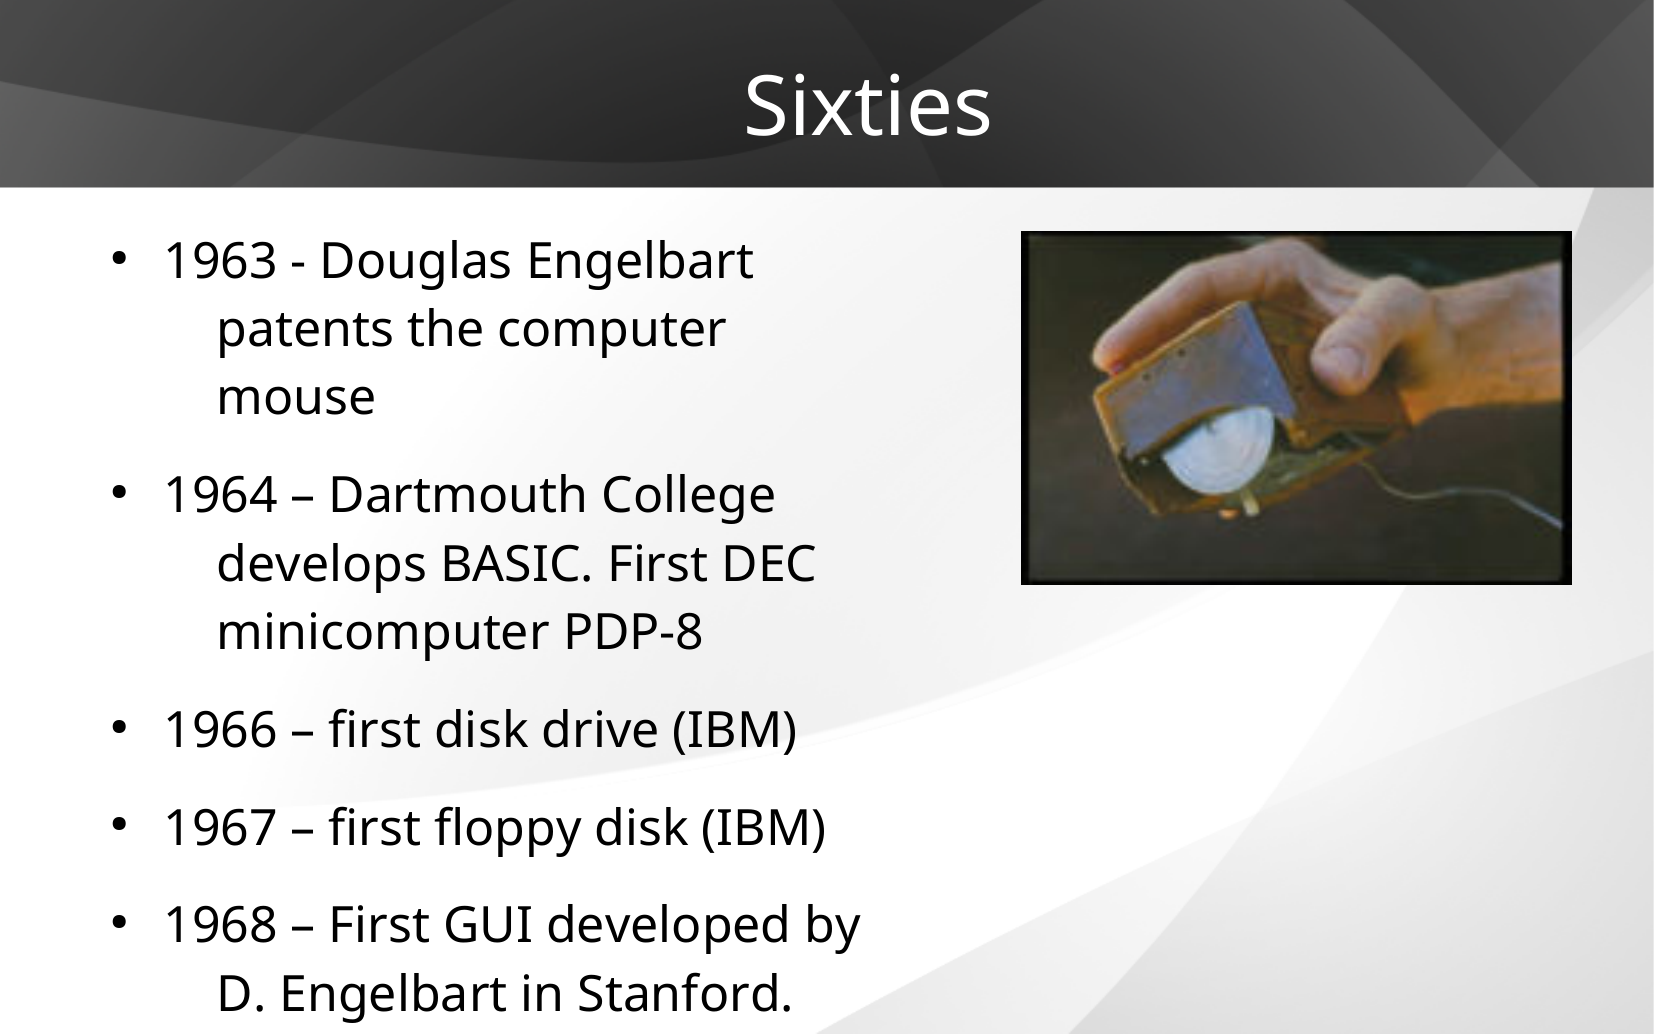

# Sixties
1963 - Douglas Engelbart patents the computer mouse
1964 – Dartmouth College develops BASIC. First DEC minicomputer PDP-8
1966 – first disk drive (IBM)
1967 – first floppy disk (IBM)
1968 – First GUI developed by D. Engelbart in Stanford. Intel founded